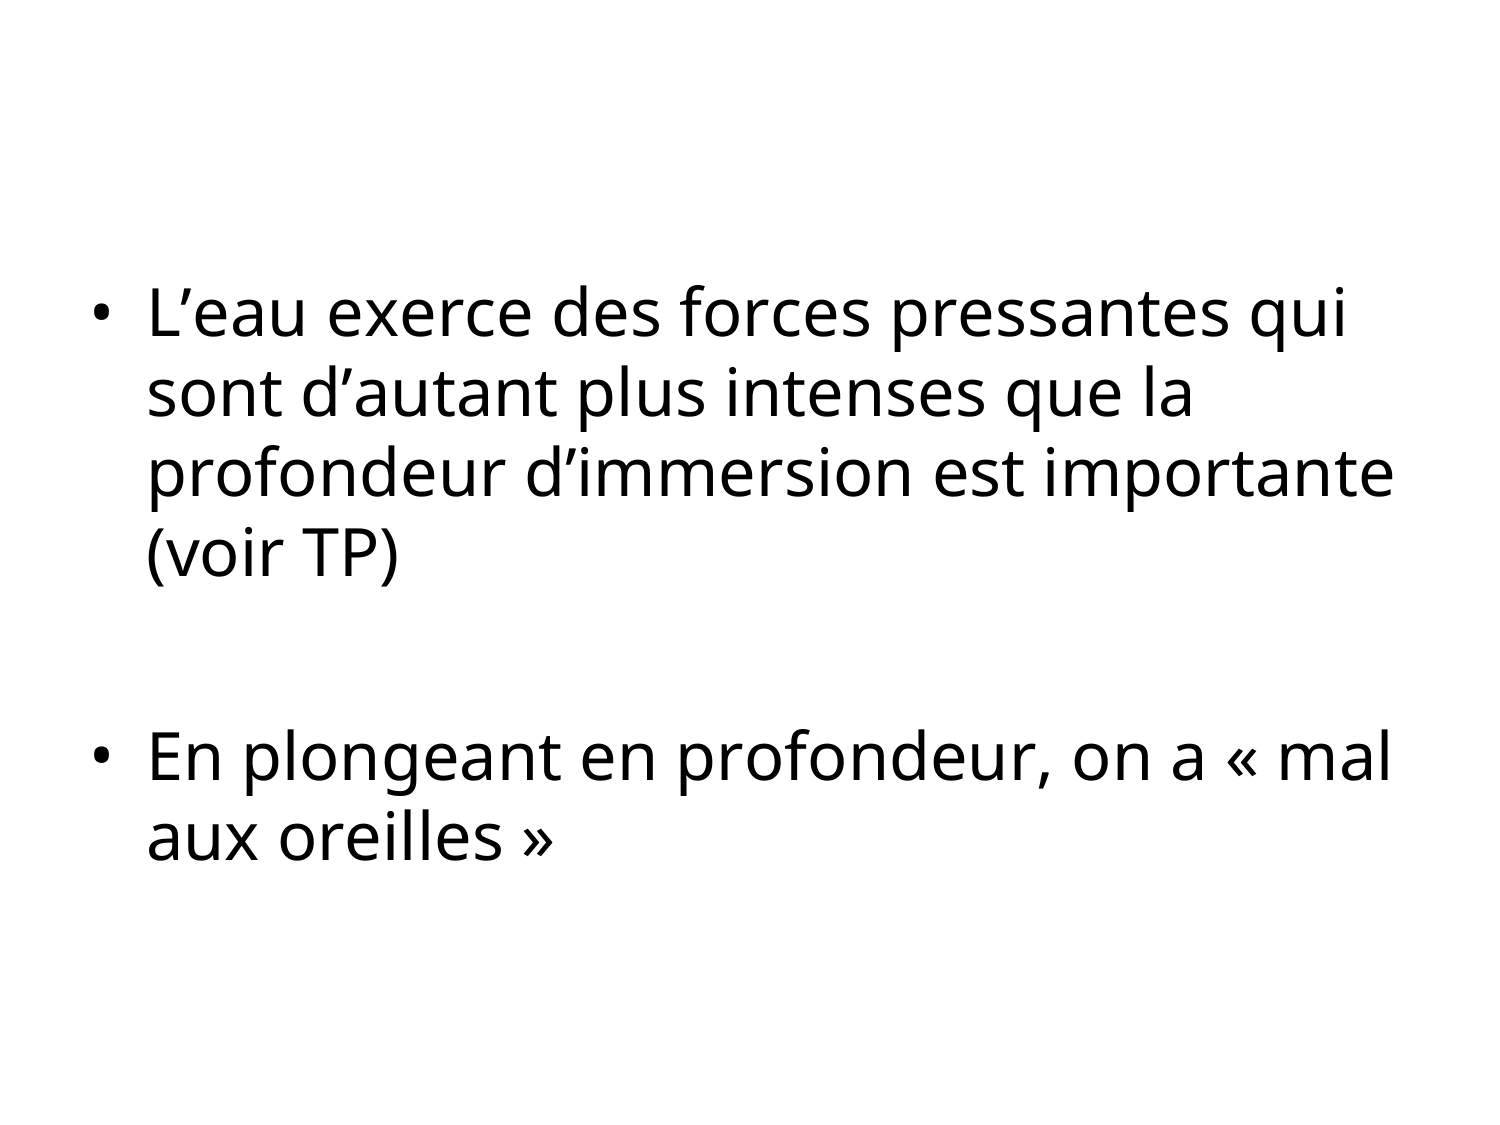

# L’eau exerce des forces pressantes qui sont d’autant plus intenses que la profondeur d’immersion est importante (voir TP)
En plongeant en profondeur, on a « mal aux oreilles »